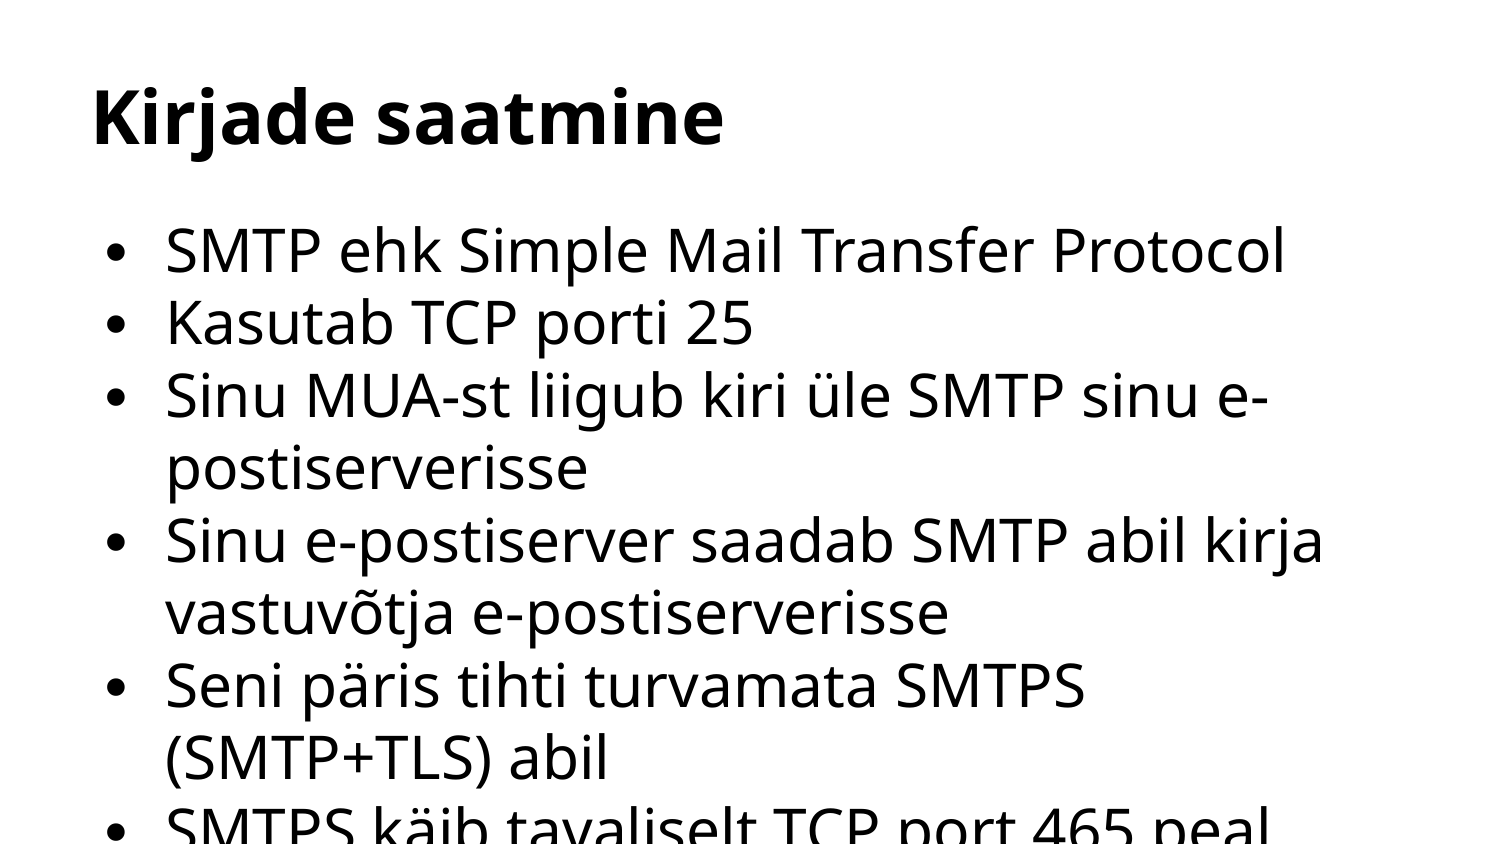

# Kirjade saatmine
SMTP ehk Simple Mail Transfer Protocol
Kasutab TCP porti 25
Sinu MUA-st liigub kiri üle SMTP sinu e-postiserverisse
Sinu e-postiserver saadab SMTP abil kirja vastuvõtja e-postiserverisse
Seni päris tihti turvamata SMTPS (SMTP+TLS) abil
SMTPS käib tavaliselt TCP port 465 peal